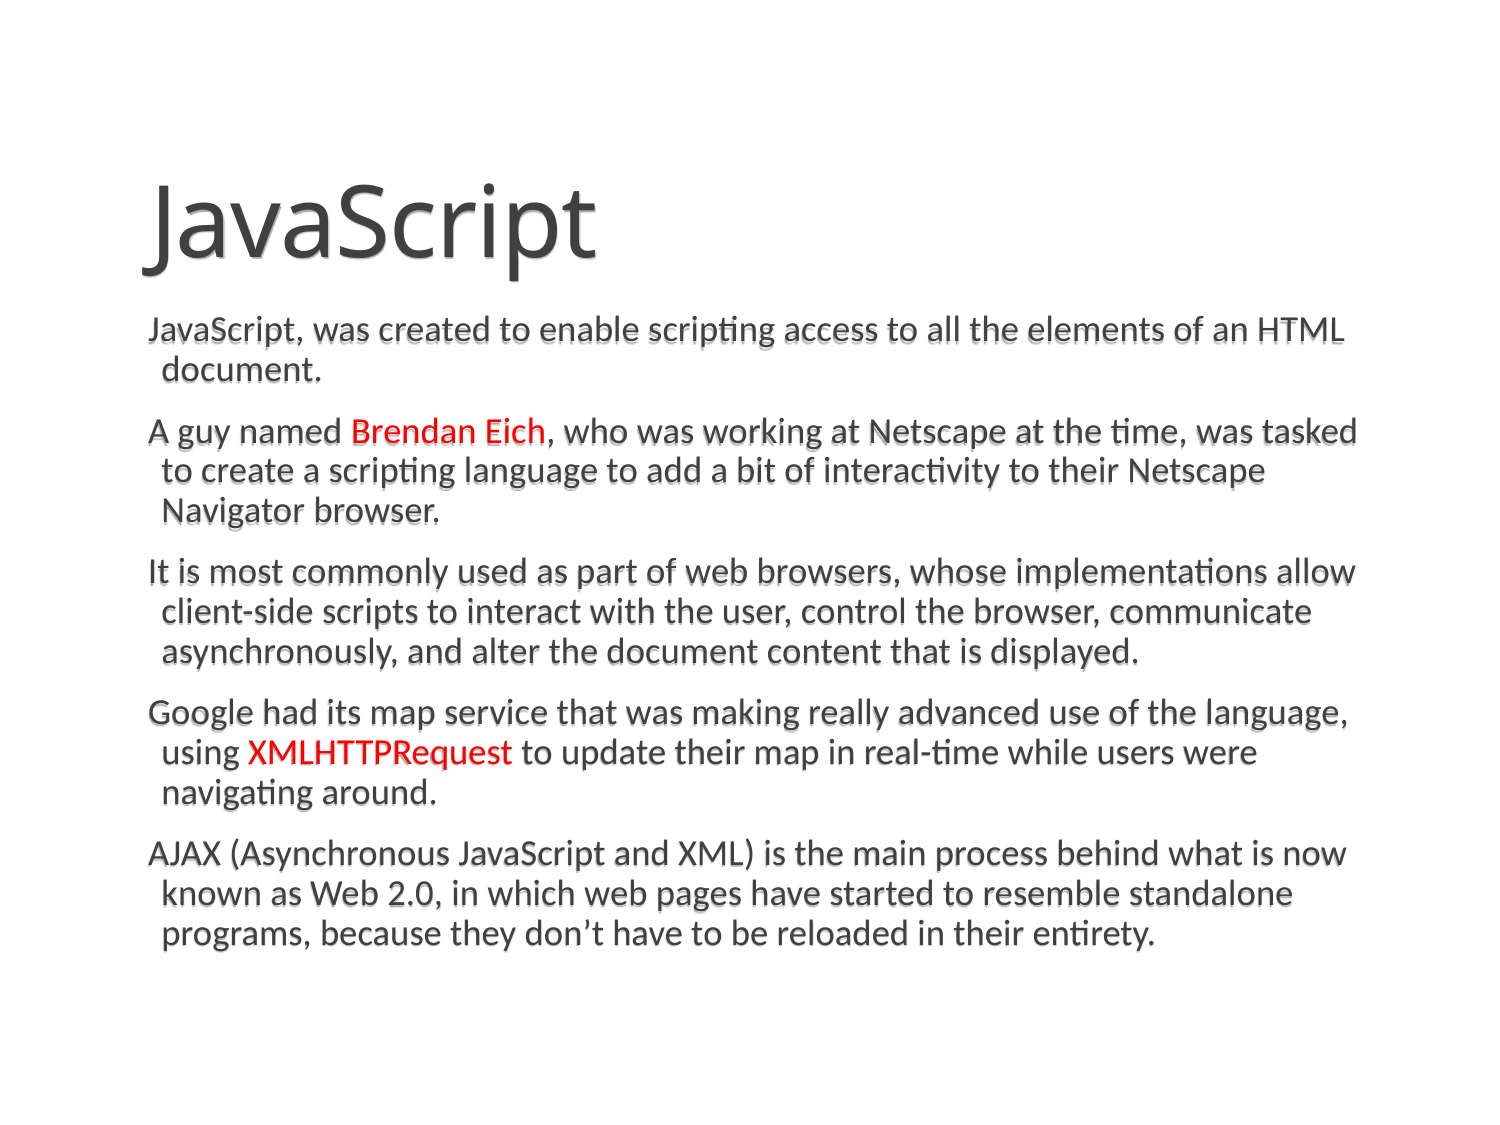

# JavaScript
JavaScript, was created to enable scripting access to all the elements of an HTML document.
A guy named Brendan Eich, who was working at Netscape at the time, was tasked to create a scripting language to add a bit of interactivity to their Netscape Navigator browser.
It is most commonly used as part of web browsers, whose implementations allow client-side scripts to interact with the user, control the browser, communicate asynchronously, and alter the document content that is displayed.
Google had its map service that was making really advanced use of the language, using XMLHTTPRequest to update their map in real-time while users were navigating around.
AJAX (Asynchronous JavaScript and XML) is the main process behind what is now known as Web 2.0, in which web pages have started to resemble standalone programs, because they don’t have to be reloaded in their entirety.
Copyright © Ricci IEONG for UST training 2024
36